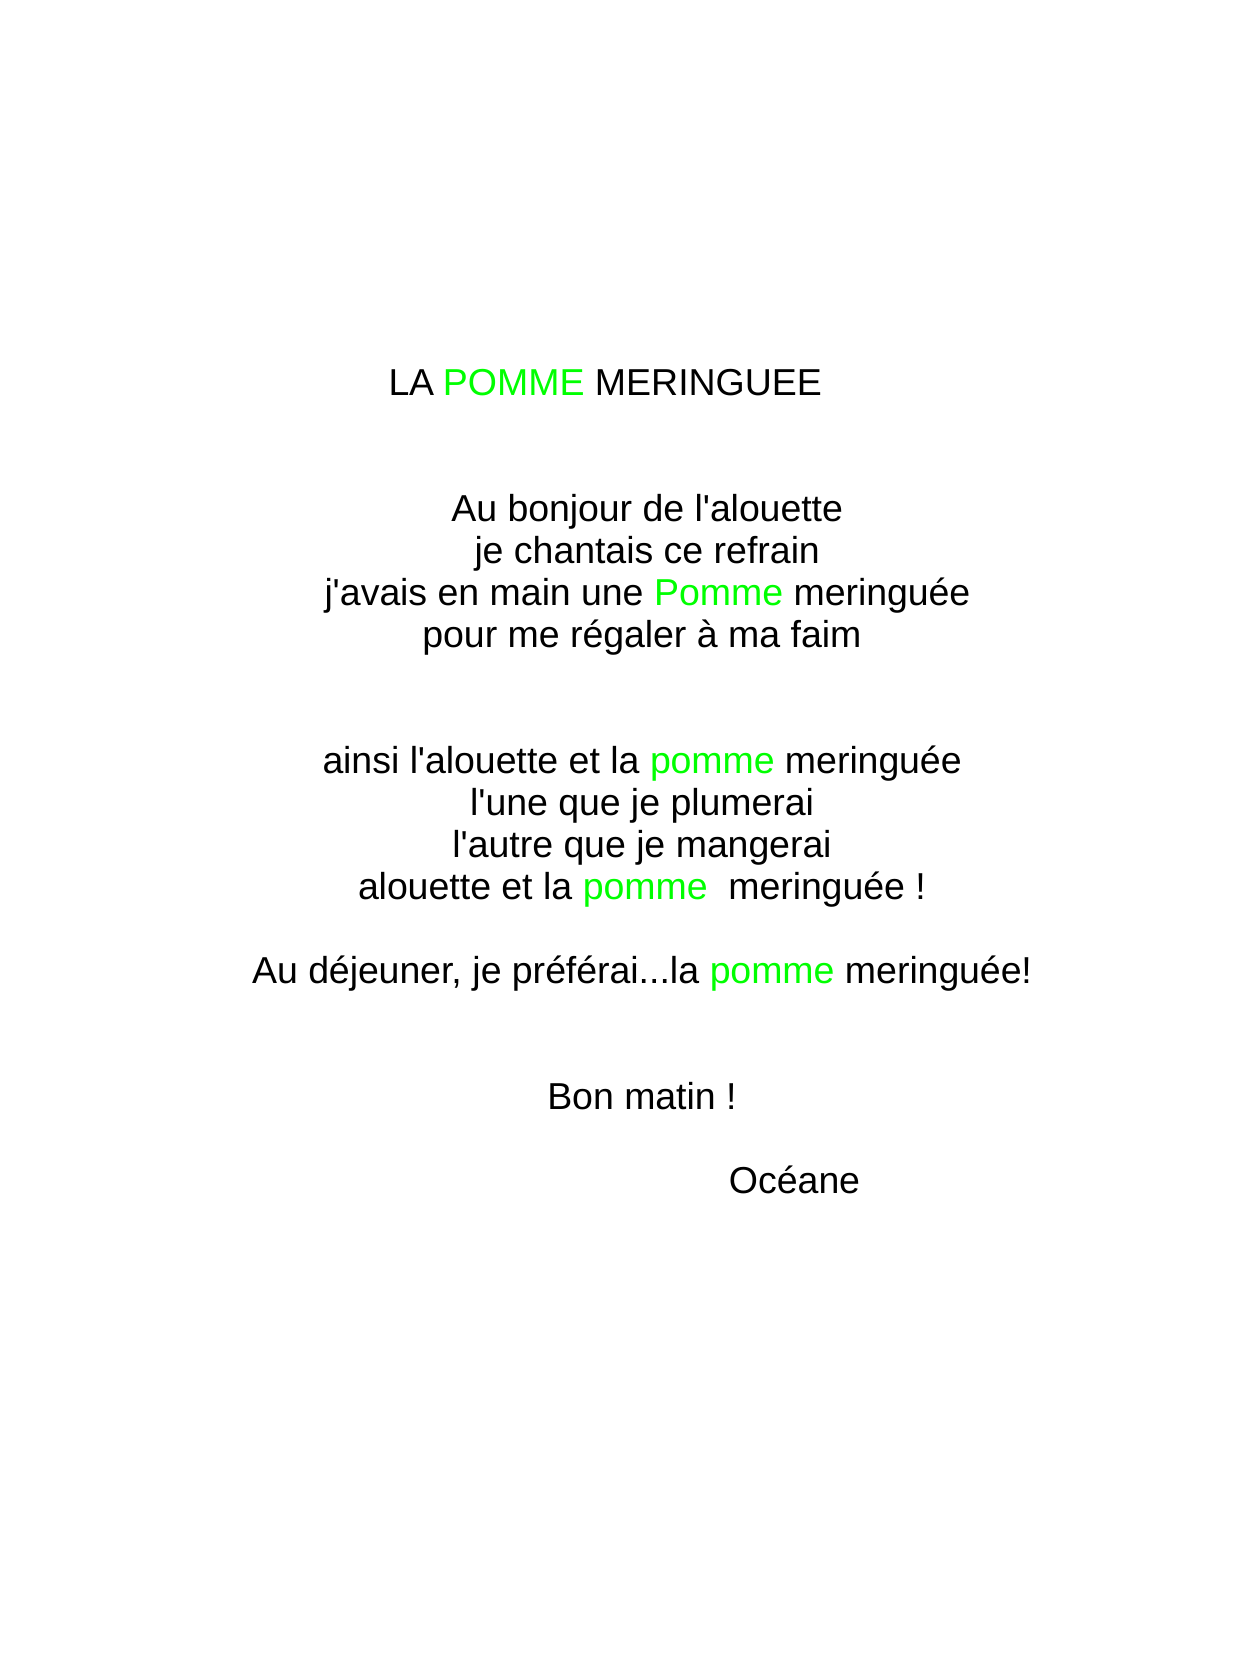

LA POMME MERINGUEE
 Au bonjour de l'alouette
 je chantais ce refrain
 j'avais en main une Pomme meringuée
 pour me régaler à ma faim
 ainsi l'alouette et la pomme meringuée
 l'une que je plumerai
 l'autre que je mangerai
 alouette et la pomme meringuée !
 Au déjeuner, je préférai...la pomme meringuée!
 Bon matin !
 Océane